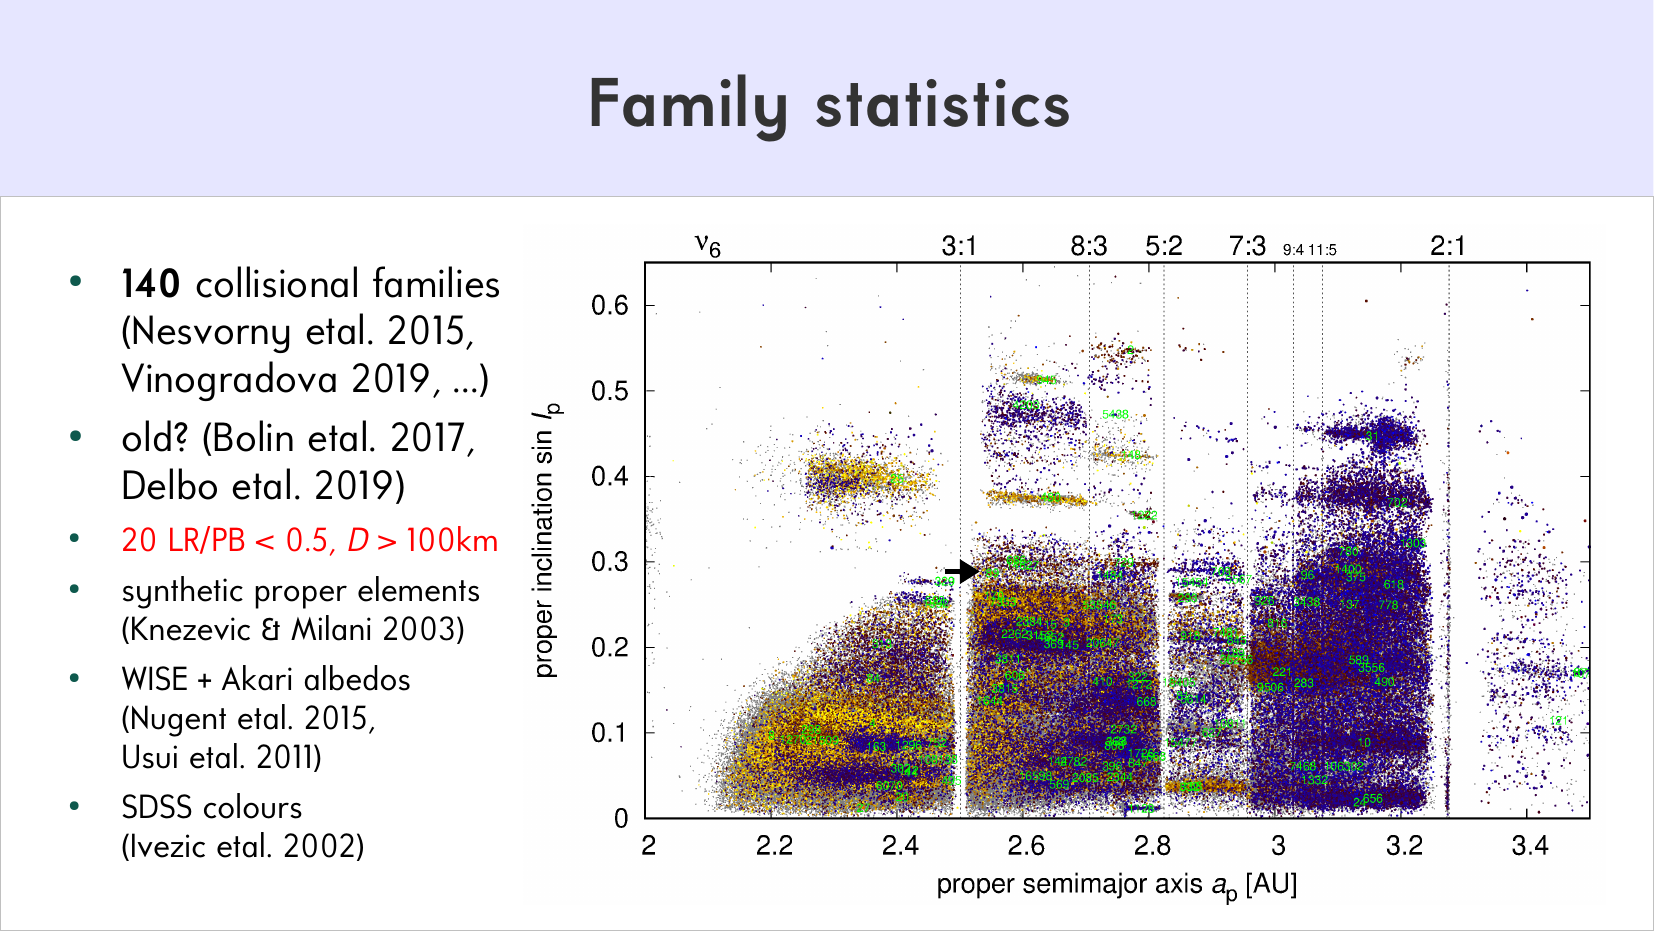

# Family statistics
140 collisional families (Nesvorny etal. 2015, Vinogradova 2019, ...)
old? (Bolin etal. 2017, Delbo etal. 2019)
20 LR/PB < 0.5, D > 100km
synthetic proper elements (Knezevic & Milani 2003)
WISE + Akari albedos (Nugent etal. 2015, Usui etal. 2011)
SDSS colours (Ivezic etal. 2002)